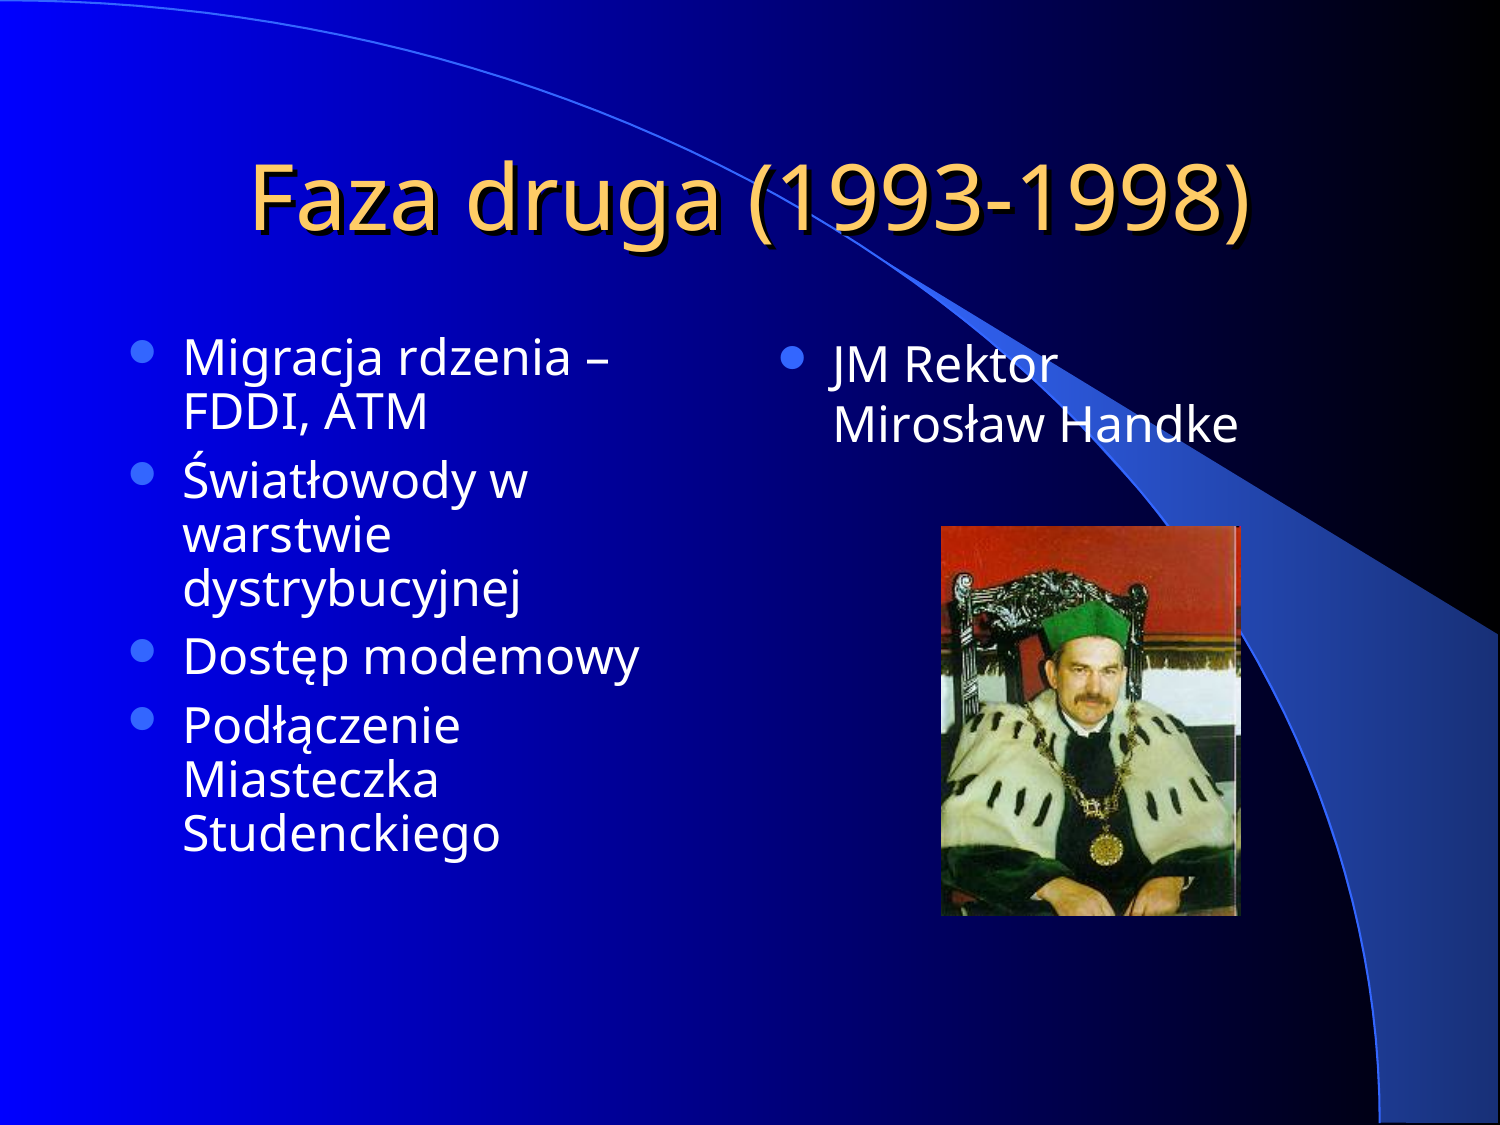

# Faza druga (1993-1998)
Migracja rdzenia – FDDI, ATM
Światłowody w warstwie dystrybucyjnej
Dostęp modemowy
Podłączenie Miasteczka Studenckiego
JM Rektor Mirosław Handke